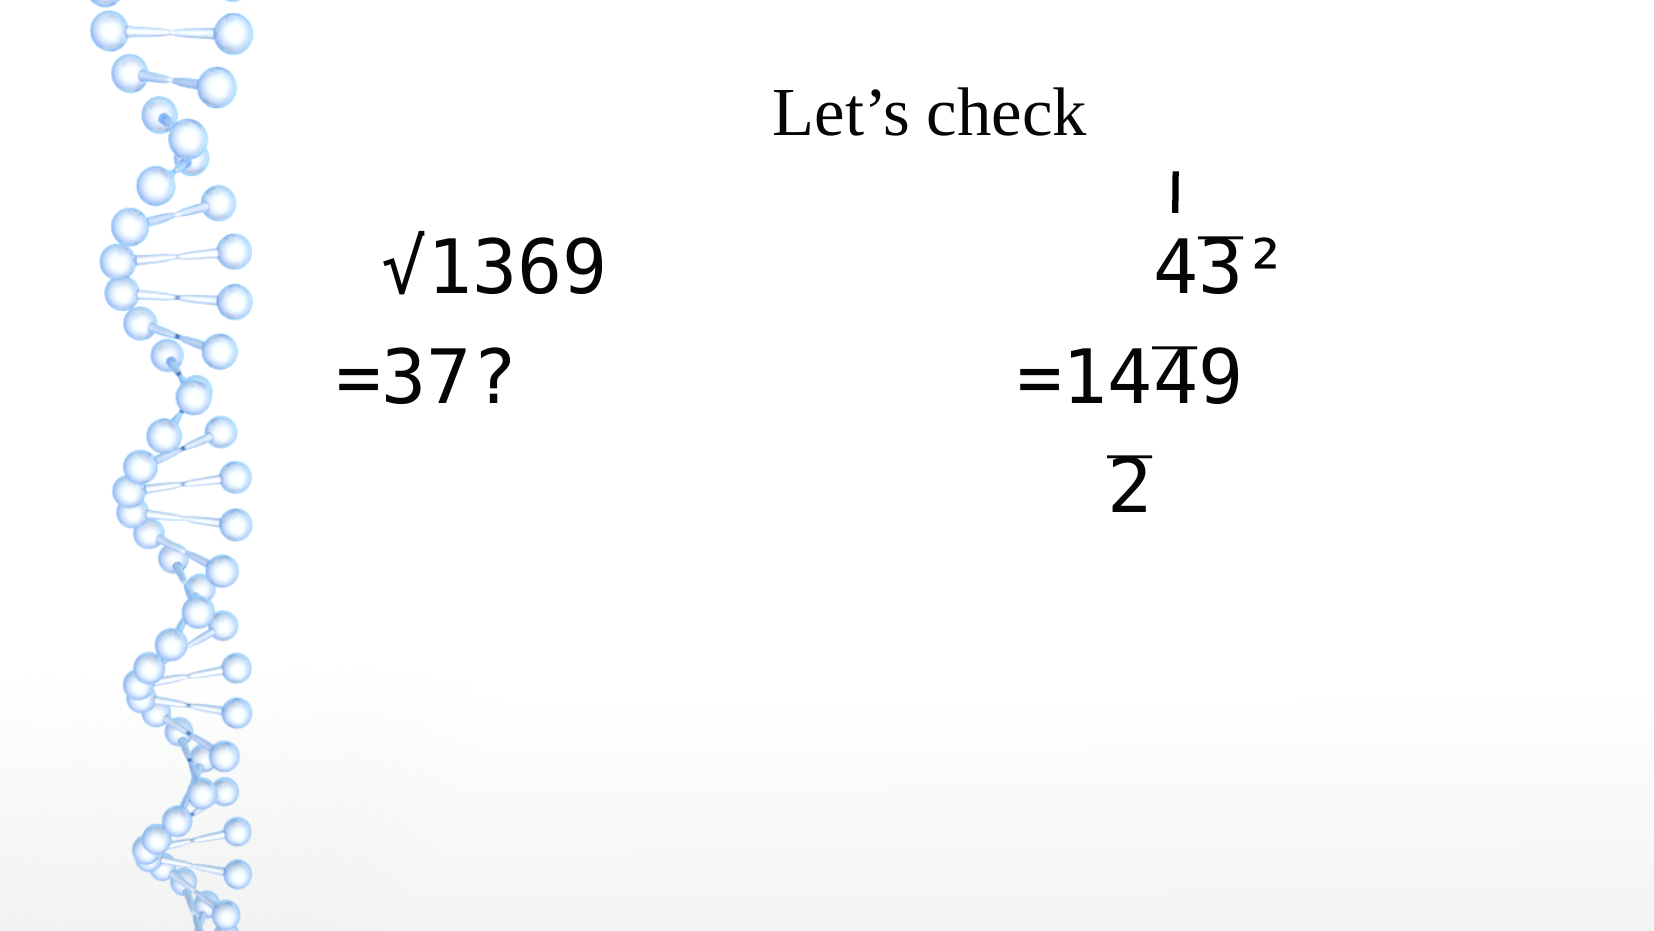

# Let’s check
 √1369
=37?
 4̅3²
=14̅49
 ̅2